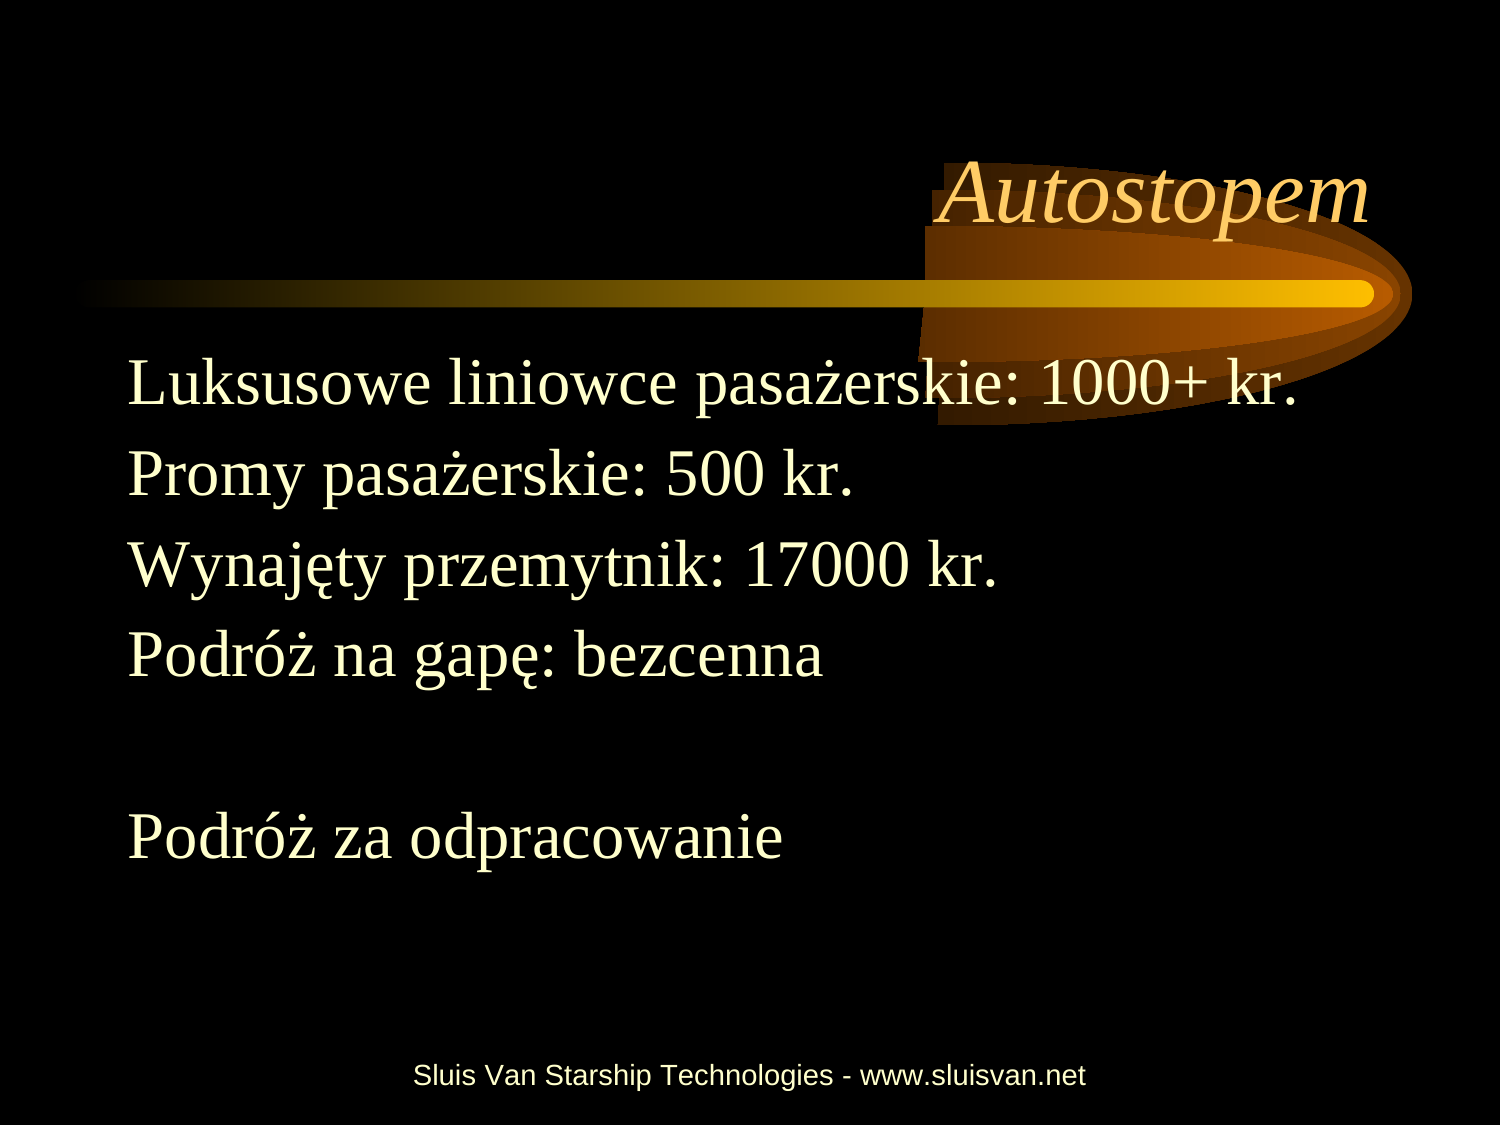

# Autostopem
Luksusowe liniowce pasażerskie: 1000+ kr.
Promy pasażerskie: 500 kr.
Wynajęty przemytnik: 17000 kr.
Podróż na gapę: bezcenna
Podróż za odpracowanie
Sluis Van Starship Technologies - www.sluisvan.net